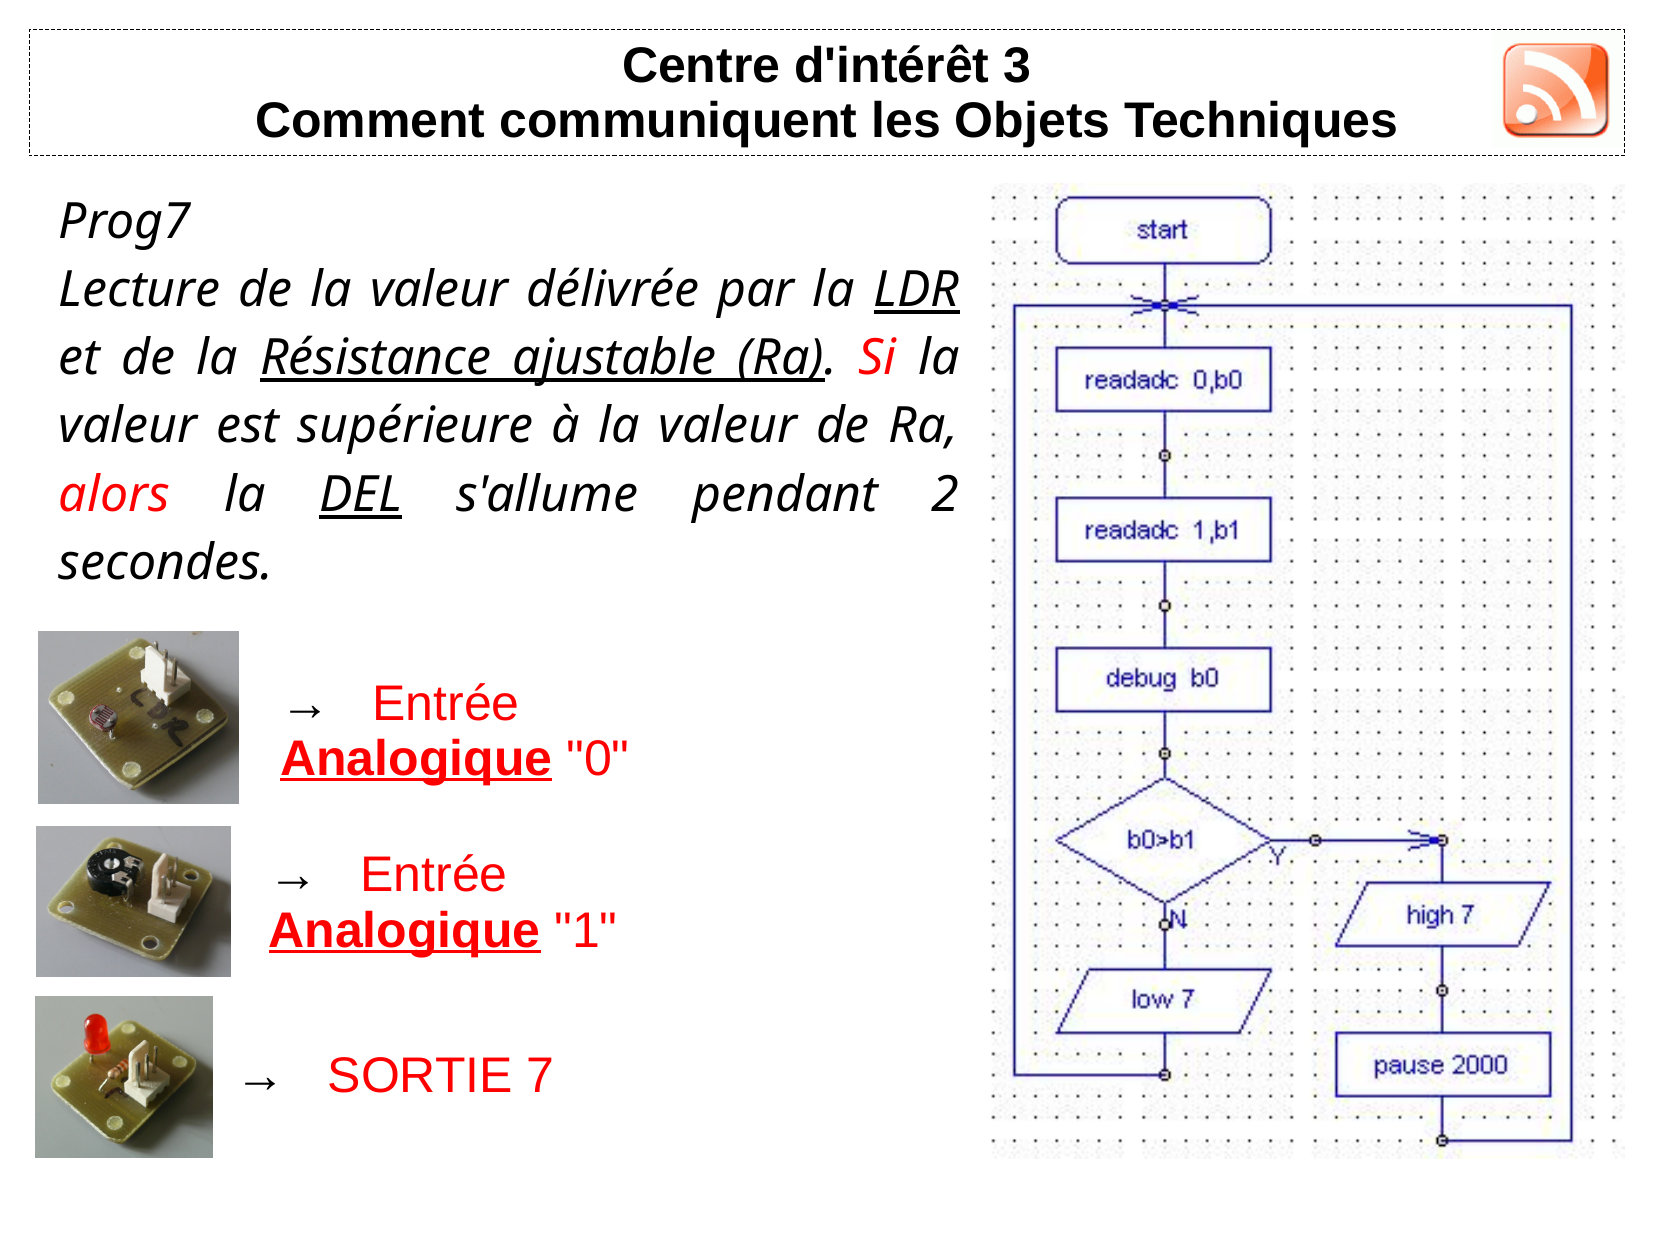

Centre d'intérêt 3
Comment communiquent les Objets Techniques
Prog7
Lecture de la valeur délivrée par la LDR et de la Résistance ajustable (Ra). Si la valeur est supérieure à la valeur de Ra, alors la DEL s'allume pendant 2 secondes.
→ Entrée
Analogique "0"
→ Entrée
Analogique "1"
→ SORTIE 7